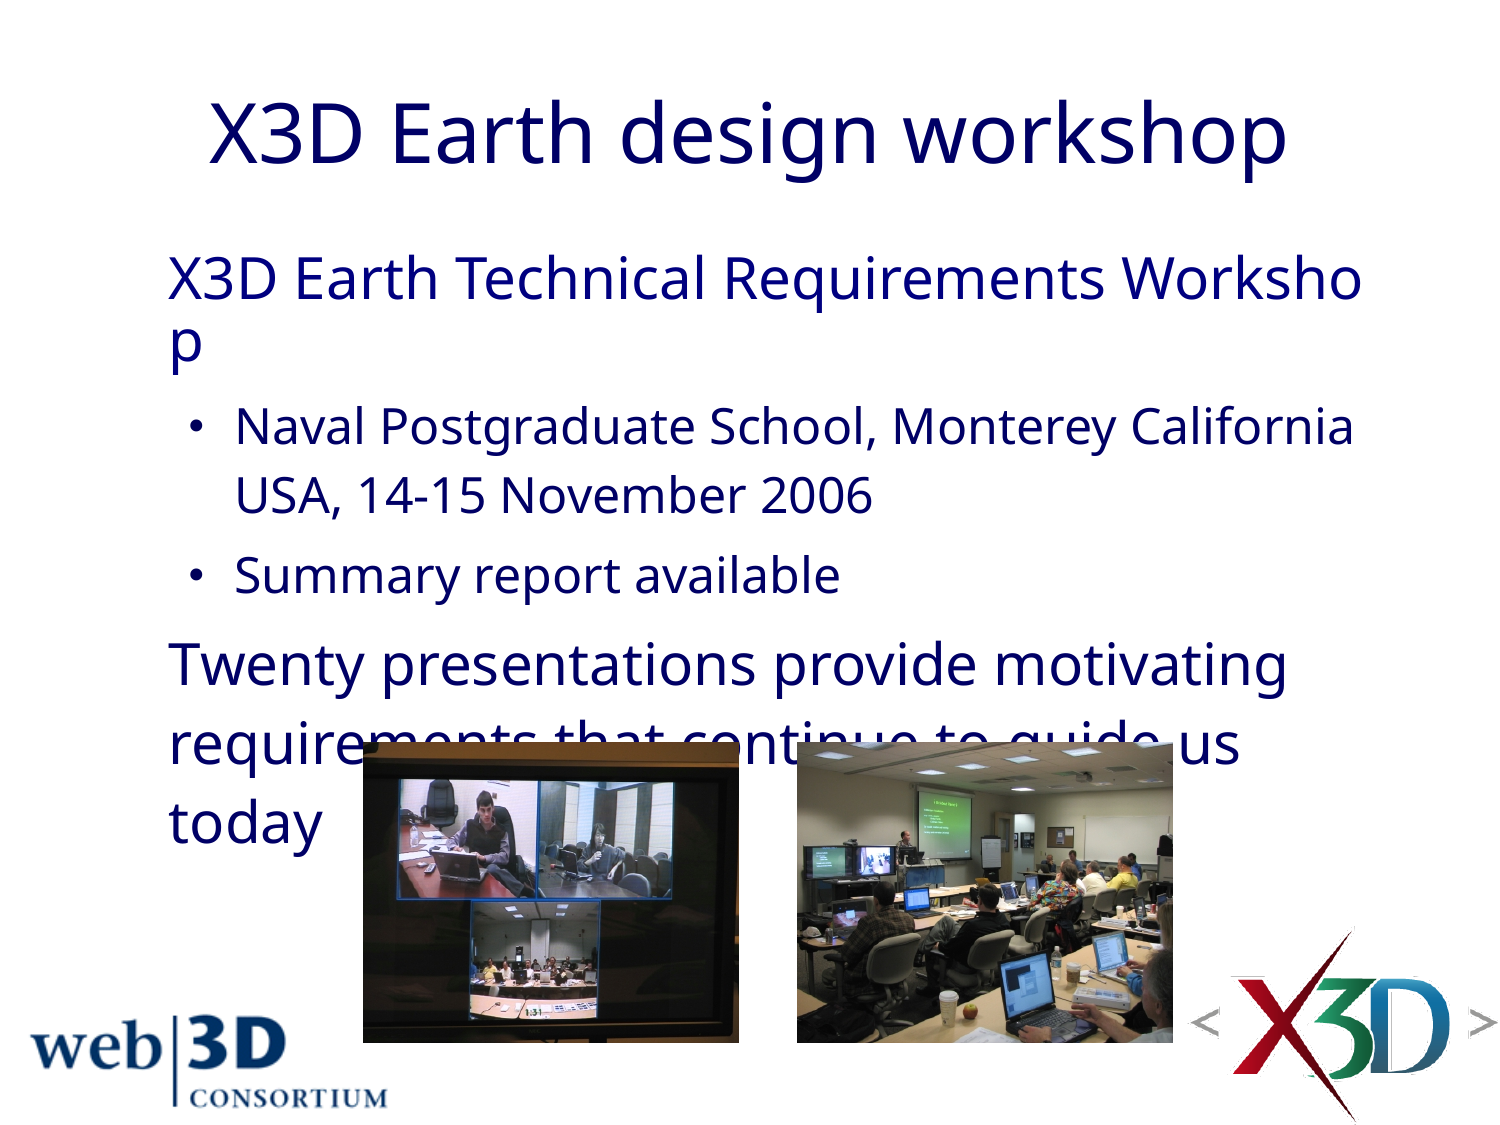

# X3D Earth design workshop
X3D Earth Technical Requirements Workshop
Naval Postgraduate School, Monterey California USA, 14-15 November 2006
Summary report available
Twenty presentations provide motivating requirements that continue to guide us today